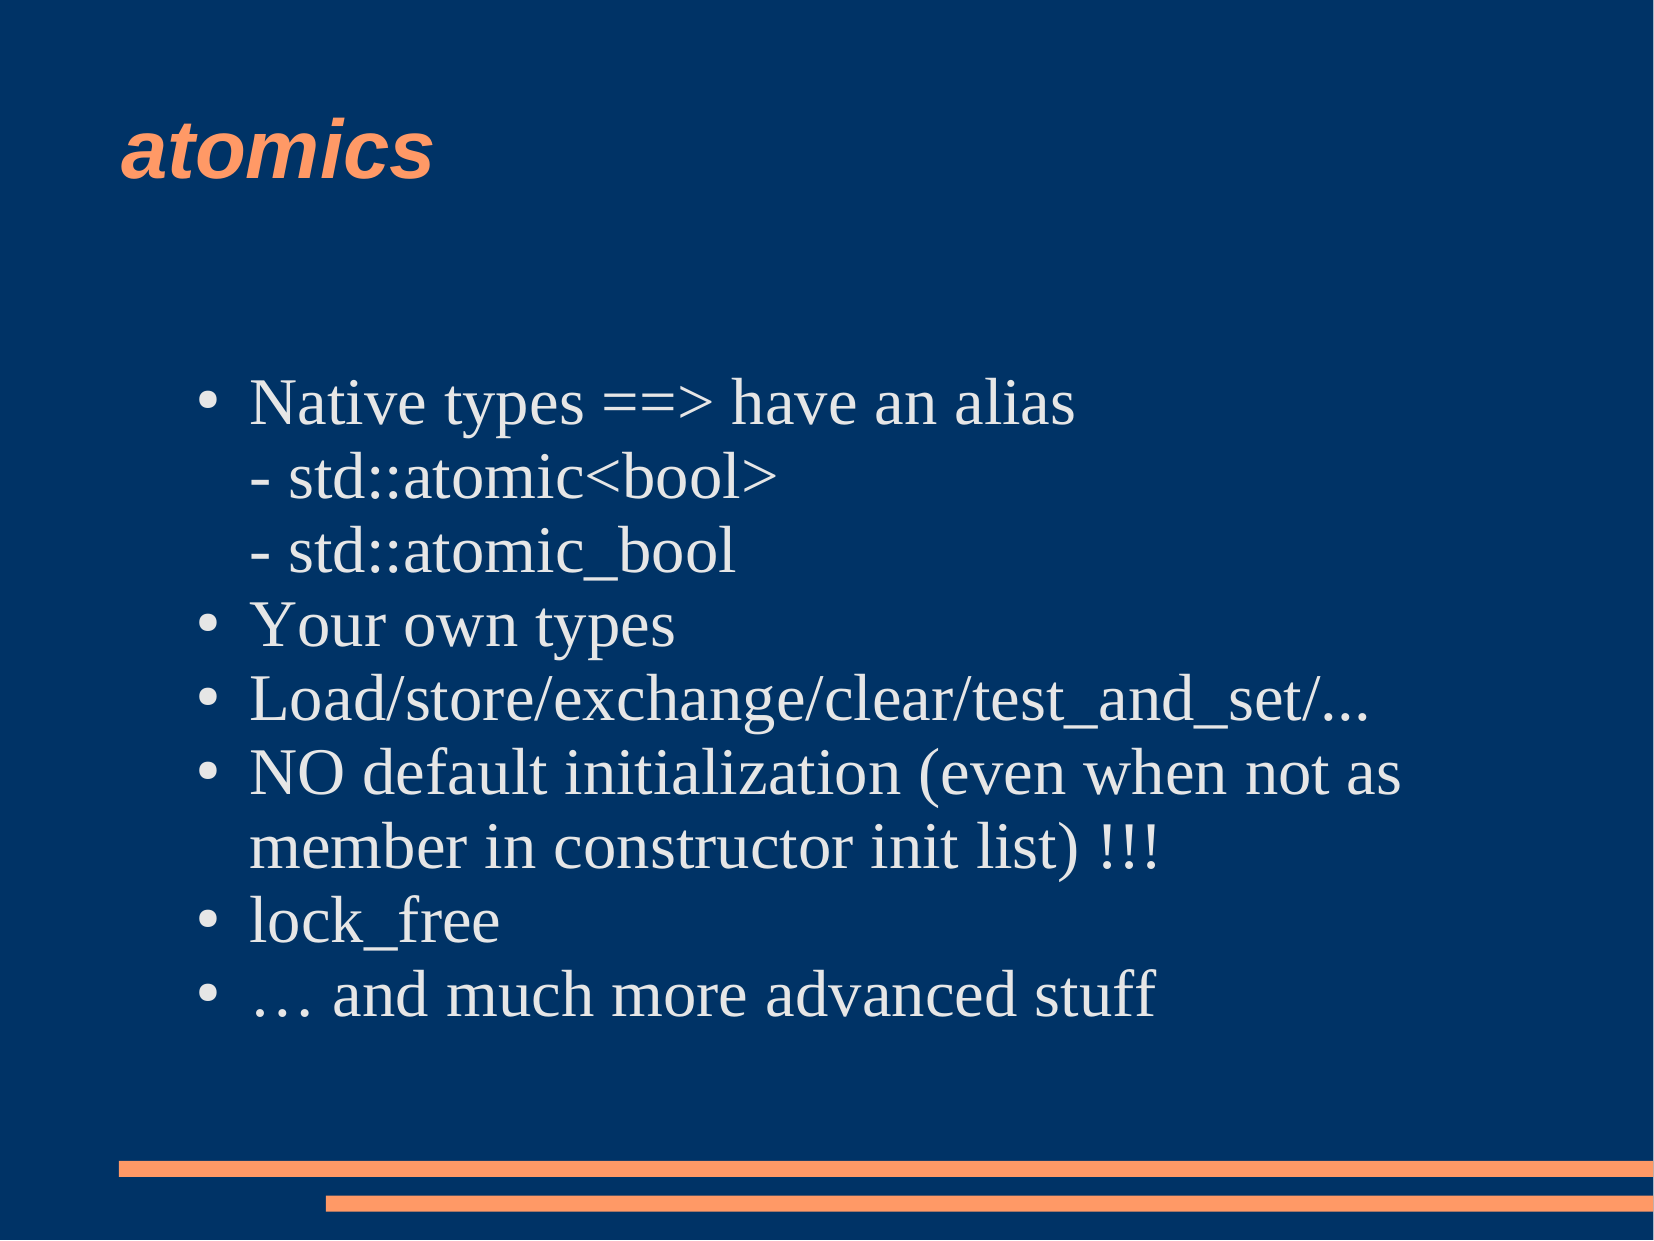

# atomics
Native types ==> have an alias
- std::atomic<bool>
- std::atomic_bool
Your own types
Load/store/exchange/clear/test_and_set/...
NO default initialization (even when not as member in constructor init list) !!!
lock_free
… and much more advanced stuff